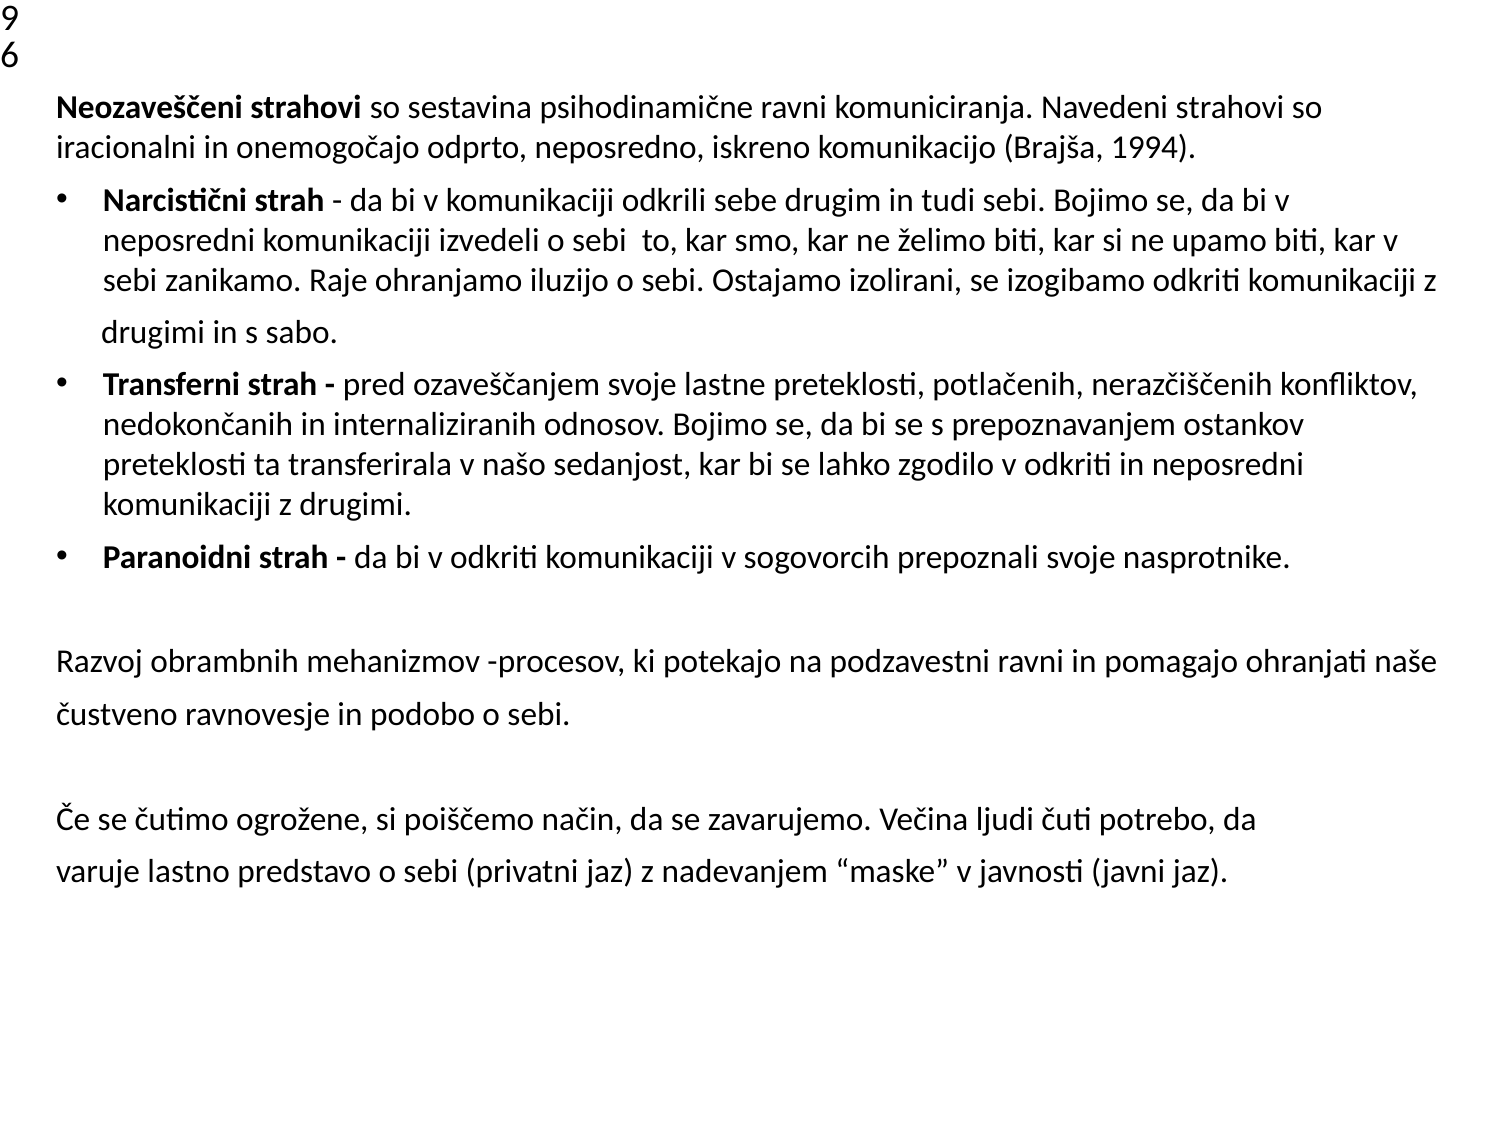

Neozaveščeni strahovi so sestavina psihodinamične ravni komuniciranja. Navedeni strahovi so iracionalni in onemogočajo odprto, neposredno, iskreno komunikacijo (Brajša, 1994).
Narcistični strah - da bi v komunikaciji odkrili sebe drugim in tudi sebi. Bojimo se, da bi v neposredni komunikaciji izvedeli o sebi to, kar smo, kar ne želimo biti, kar si ne upamo biti, kar v sebi zanikamo. Raje ohranjamo iluzijo o sebi. Ostajamo izolirani, se izogibamo odkriti komunikaciji z
 drugimi in s sabo.
Transferni strah - pred ozaveščanjem svoje lastne preteklosti, potlačenih, nerazčiščenih konfliktov, nedokončanih in internaliziranih odnosov. Bojimo se, da bi se s prepoznavanjem ostankov preteklosti ta transferirala v našo sedanjost, kar bi se lahko zgodilo v odkriti in neposredni komunikaciji z drugimi.
Paranoidni strah - da bi v odkriti komunikaciji v sogovorcih prepoznali svoje nasprotnike.
Razvoj obrambnih mehanizmov -procesov, ki potekajo na podzavestni ravni in pomagajo ohranjati naše
čustveno ravnovesje in podobo o sebi.
Če se čutimo ogrožene, si poiščemo način, da se zavarujemo. Večina ljudi čuti potrebo, da
varuje lastno predstavo o sebi (privatni jaz) z nadevanjem “maske” v javnosti (javni jaz).